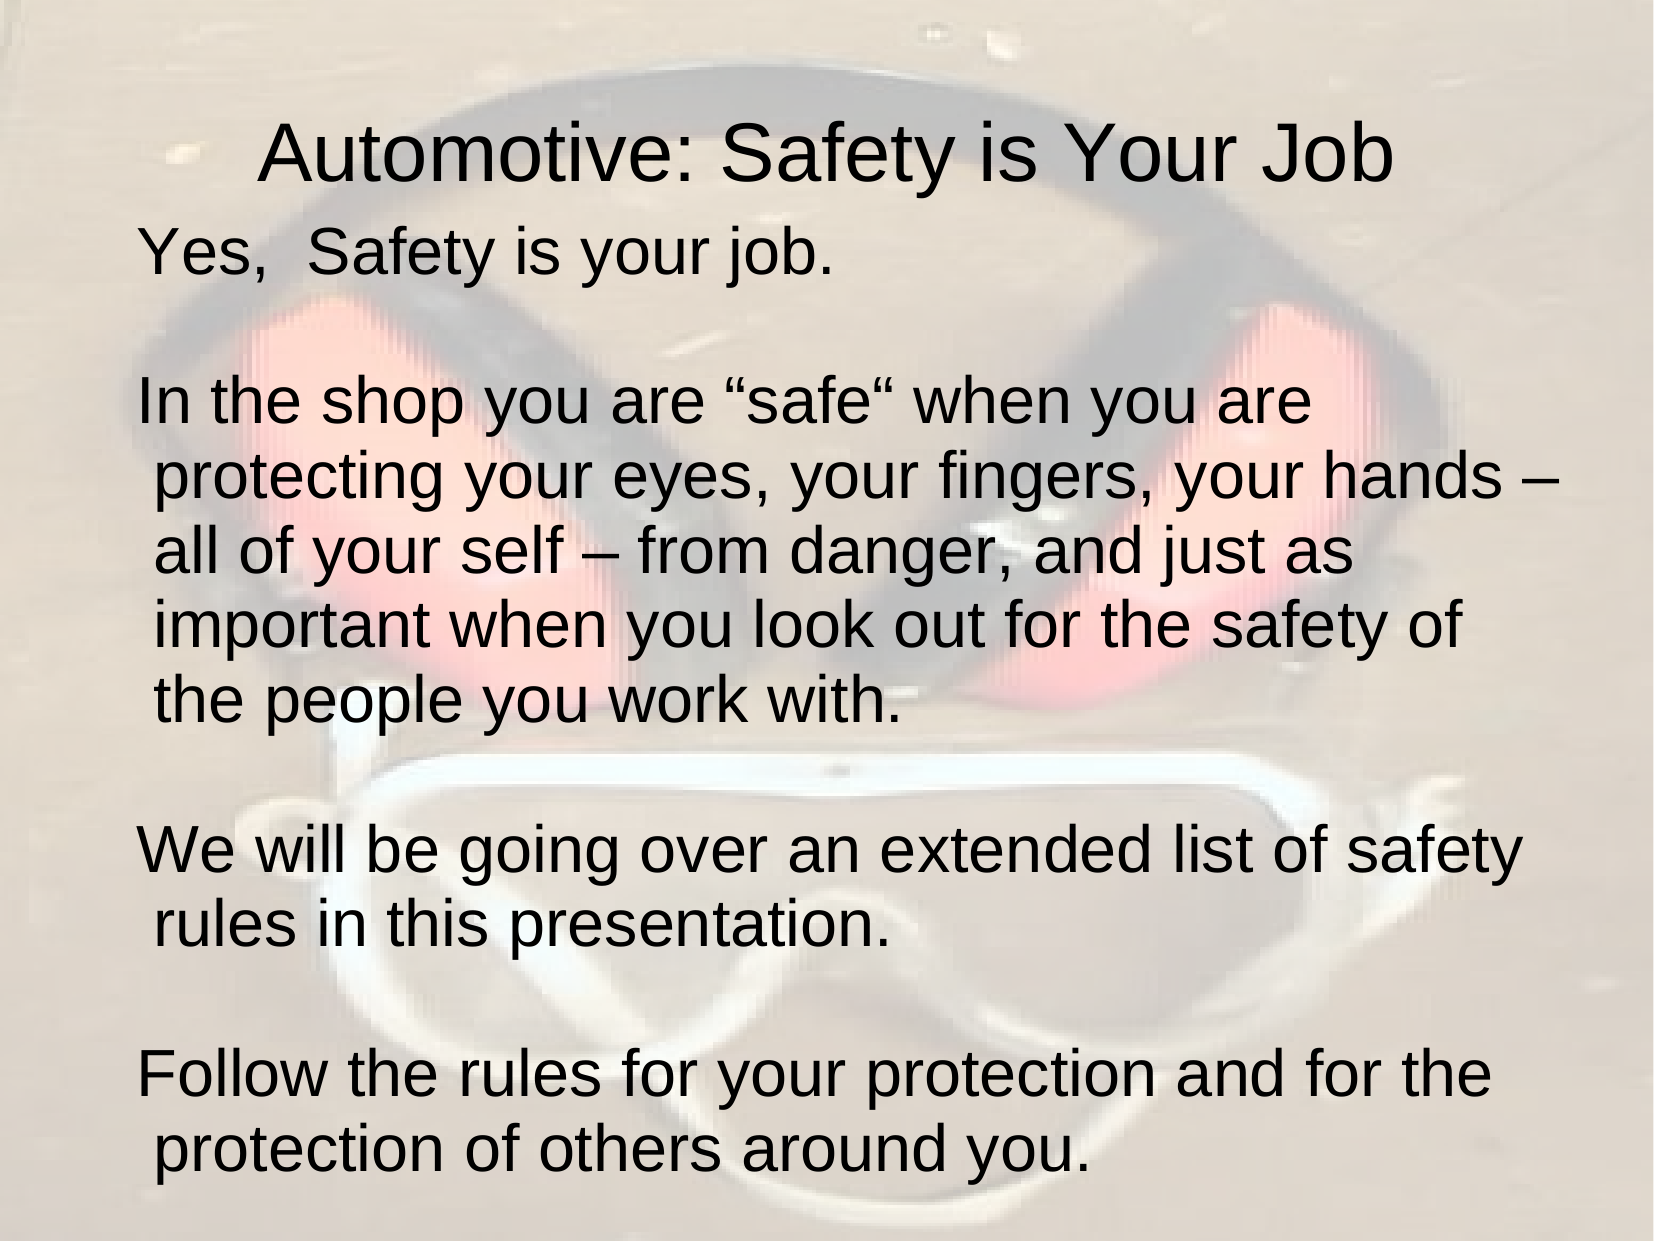

# Automotive: Safety is Your Job
 Yes, Safety is your job.
 In the shop you are “safe“ when you are protecting your eyes, your fingers, your hands – all of your self – from danger, and just as important when you look out for the safety of the people you work with.
 We will be going over an extended list of safety rules in this presentation.
 Follow the rules for your protection and for the protection of others around you.